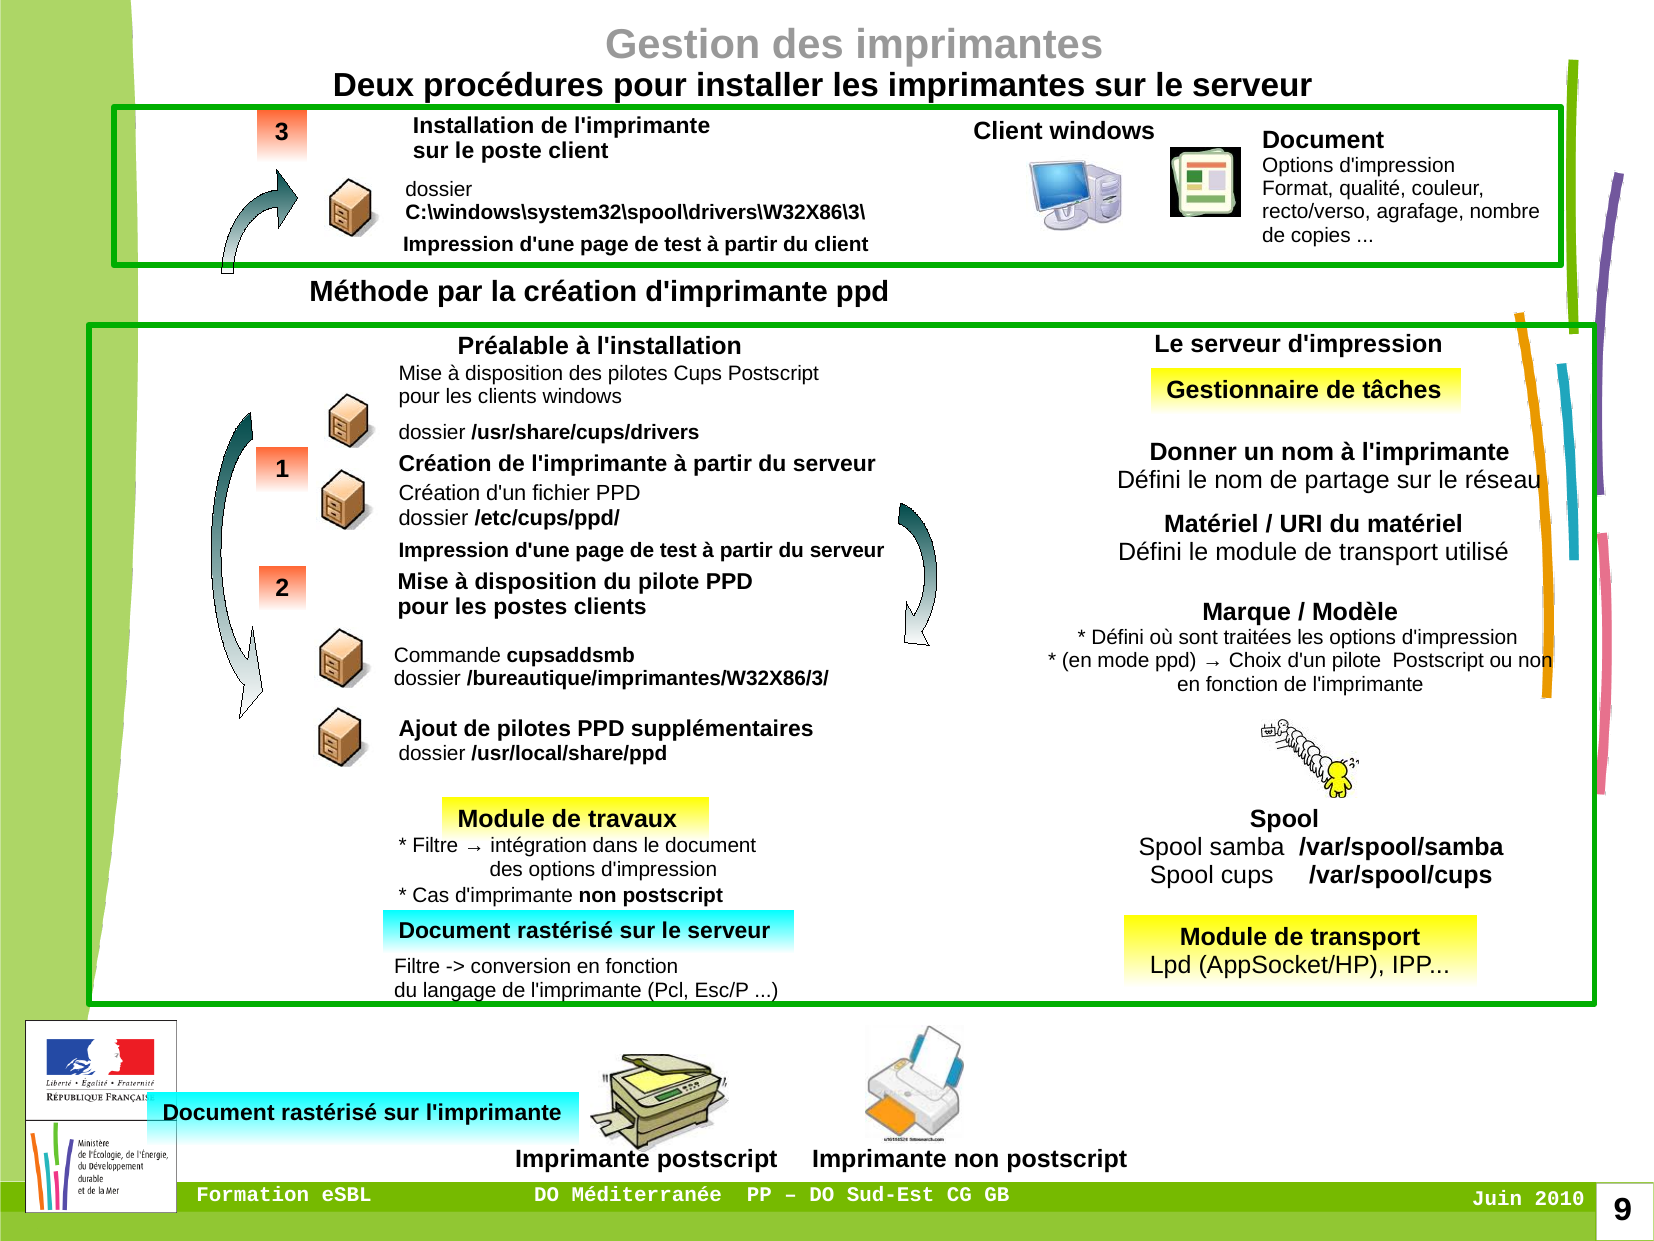

# Gestion des imprimantes
 Deux procédures pour installer les imprimantes sur le serveur
Installation de l'imprimante
sur le poste client
Client windows
3
Document
Options d'impression
Format, qualité, couleur, recto/verso, agrafage, nombre de copies ...
dossier
C:\windows\system32\spool\drivers\W32X86\3\
Impression d'une page de test à partir du client
Méthode par la création d'imprimante ppd
Le serveur d'impression
Préalable à l'installation
Mise à disposition des pilotes Cups Postscript
pour les clients windows
Gestionnaire de tâches
dossier /usr/share/cups/drivers
Donner un nom à l'imprimante
Défini le nom de partage sur le réseau
Création de l'imprimante à partir du serveur
1
Création d'un fichier PPD
dossier /etc/cups/ppd/
Matériel / URI du matériel
Défini le module de transport utilisé
Impression d'une page de test à partir du serveur
Mise à disposition du pilote PPD
pour les postes clients
2
Marque / Modèle
* Défini où sont traitées les options d'impression
* (en mode ppd) → Choix d'un pilote Postscript ou non
en fonction de l'imprimante
Commande cupsaddsmb
dossier /bureautique/imprimantes/W32X86/3/
Ajout de pilotes PPD supplémentaires
dossier /usr/local/share/ppd
Module de travaux
Spool
	Spool samba /var/spool/samba
	Spool cups /var/spool/cups
* Filtre → intégration dans le document
	 des options d'impression
* Cas d'imprimante non postscript
Document rastérisé sur le serveur
Module de transport
Lpd (AppSocket/HP), IPP...
Filtre -> conversion en fonction
du langage de l'imprimante (Pcl, Esc/P ...)
Document rastérisé sur l'imprimante
Imprimante postscript
Imprimante non postscript
9